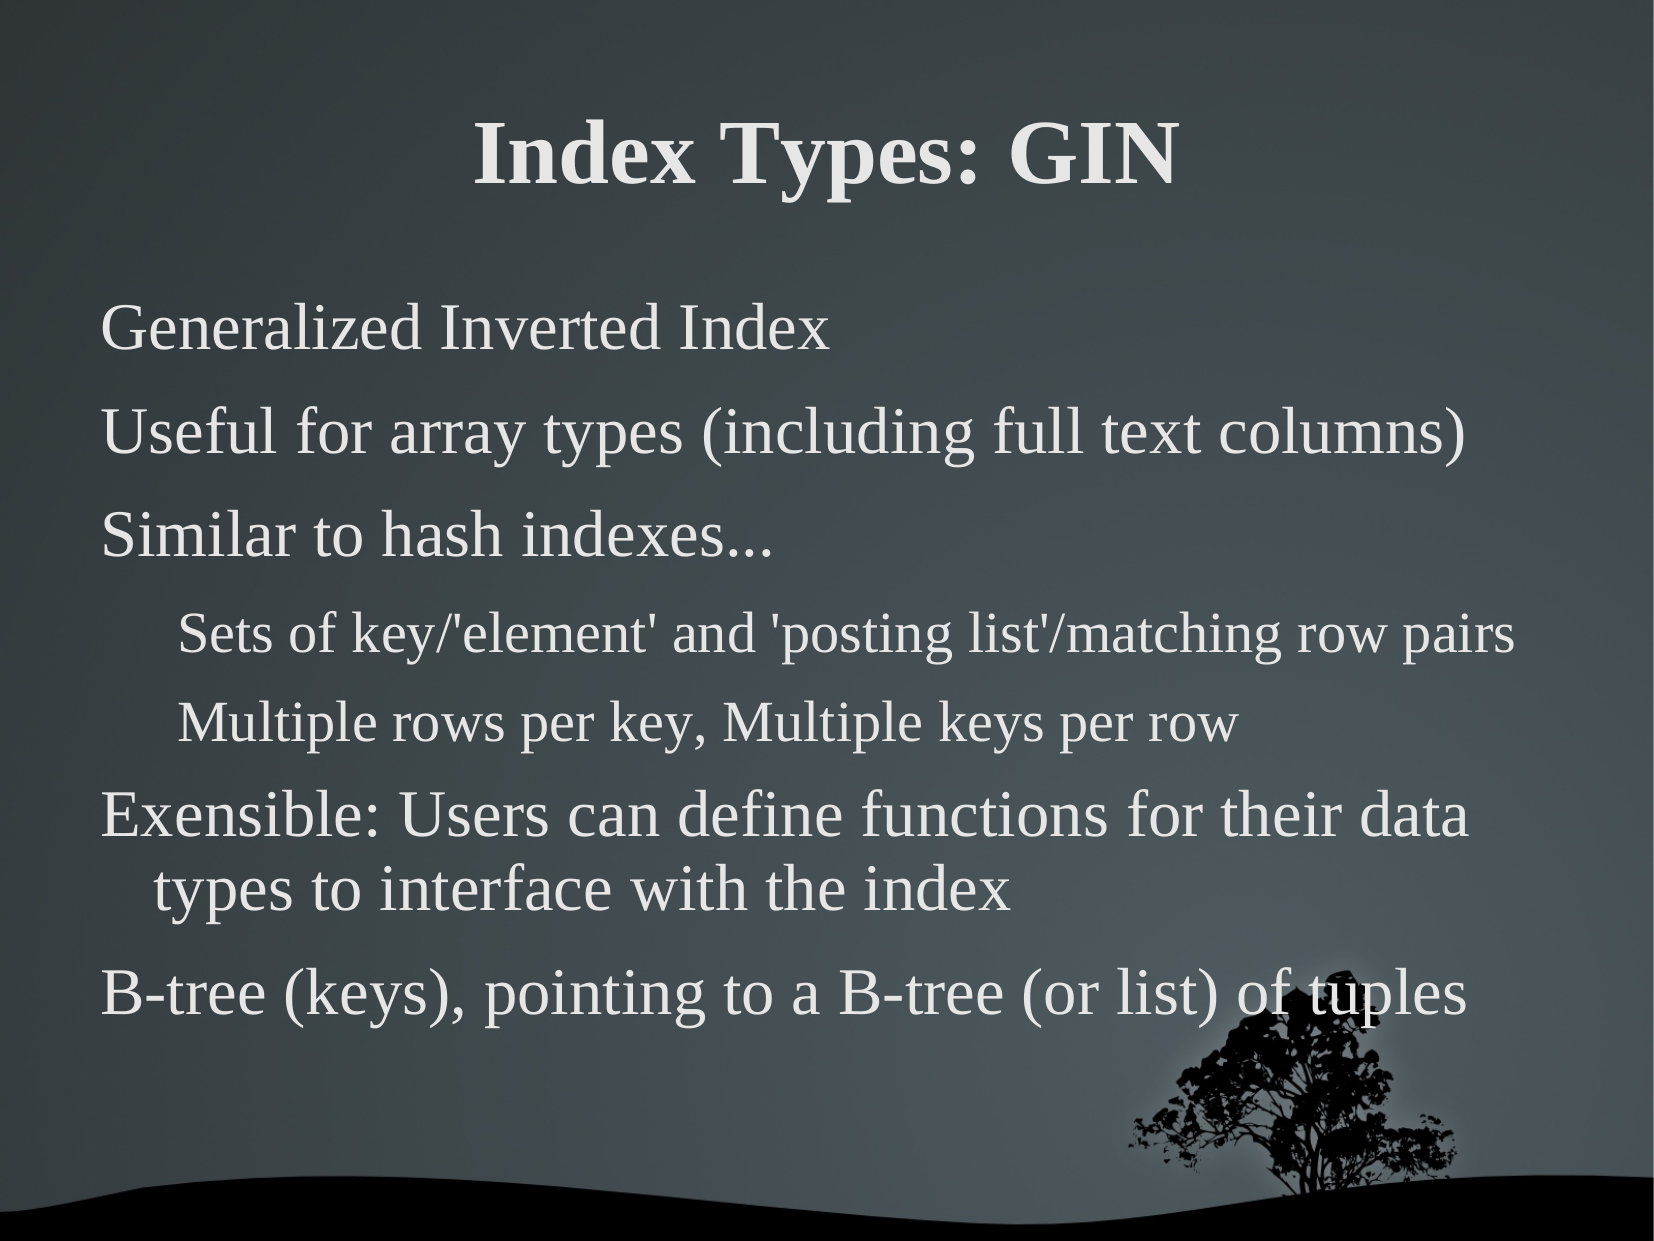

# Index Types: GIN
Generalized Inverted Index
Useful for array types (including full text columns)
Similar to hash indexes...
Sets of key/'element' and 'posting list'/matching row pairs
Multiple rows per key, Multiple keys per row
Exensible: Users can define functions for their data types to interface with the index
B-tree (keys), pointing to a B-tree (or list) of tuples